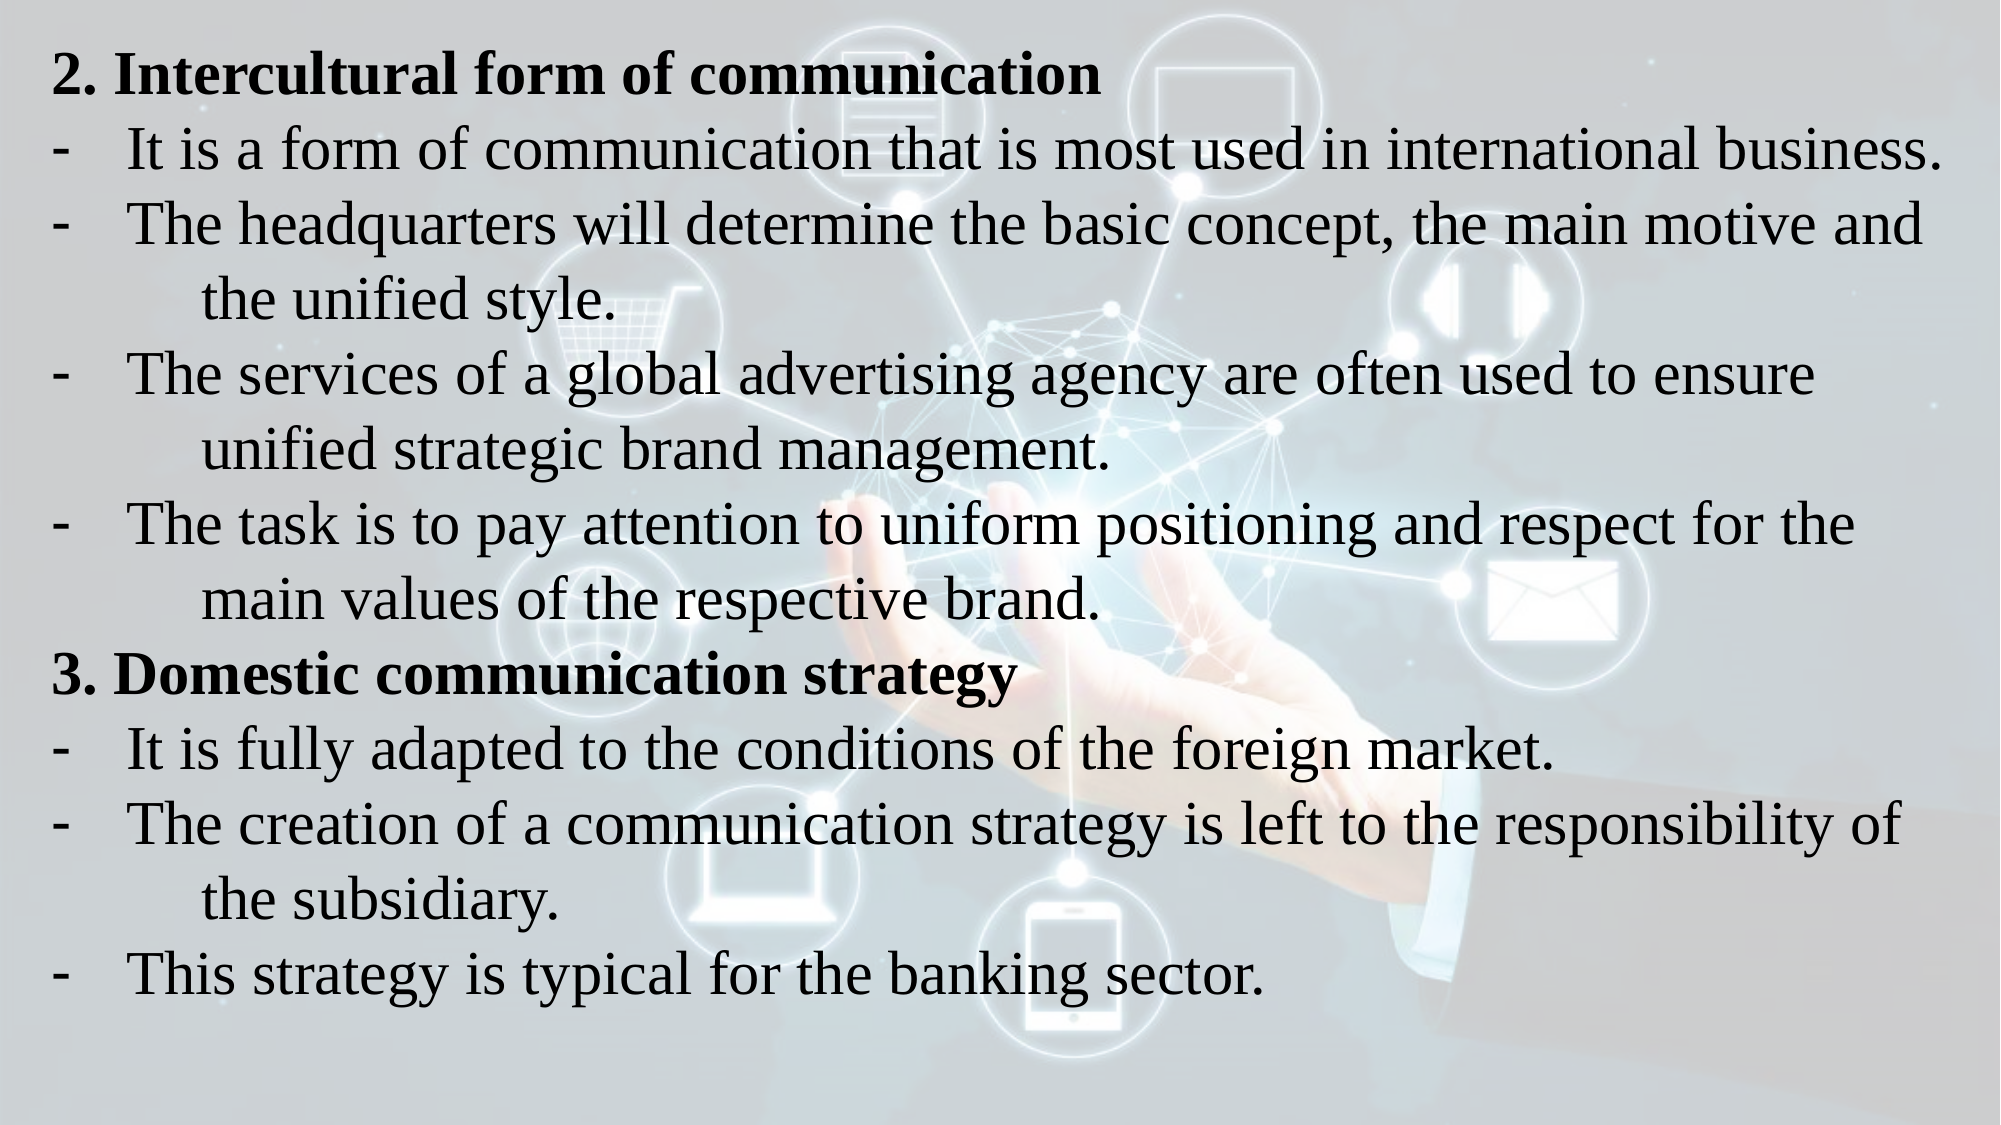

2. Intercultural form of communication
It is a form of communication that is most used in international business.
The headquarters will determine the basic concept, the main motive and the unified style.
The services of a global advertising agency are often used to ensure unified strategic brand management.
The task is to pay attention to uniform positioning and respect for the main values of the respective brand.
3. Domestic communication strategy
It is fully adapted to the conditions of the foreign market.
The creation of a communication strategy is left to the responsibility of the subsidiary.
This strategy is typical for the banking sector.